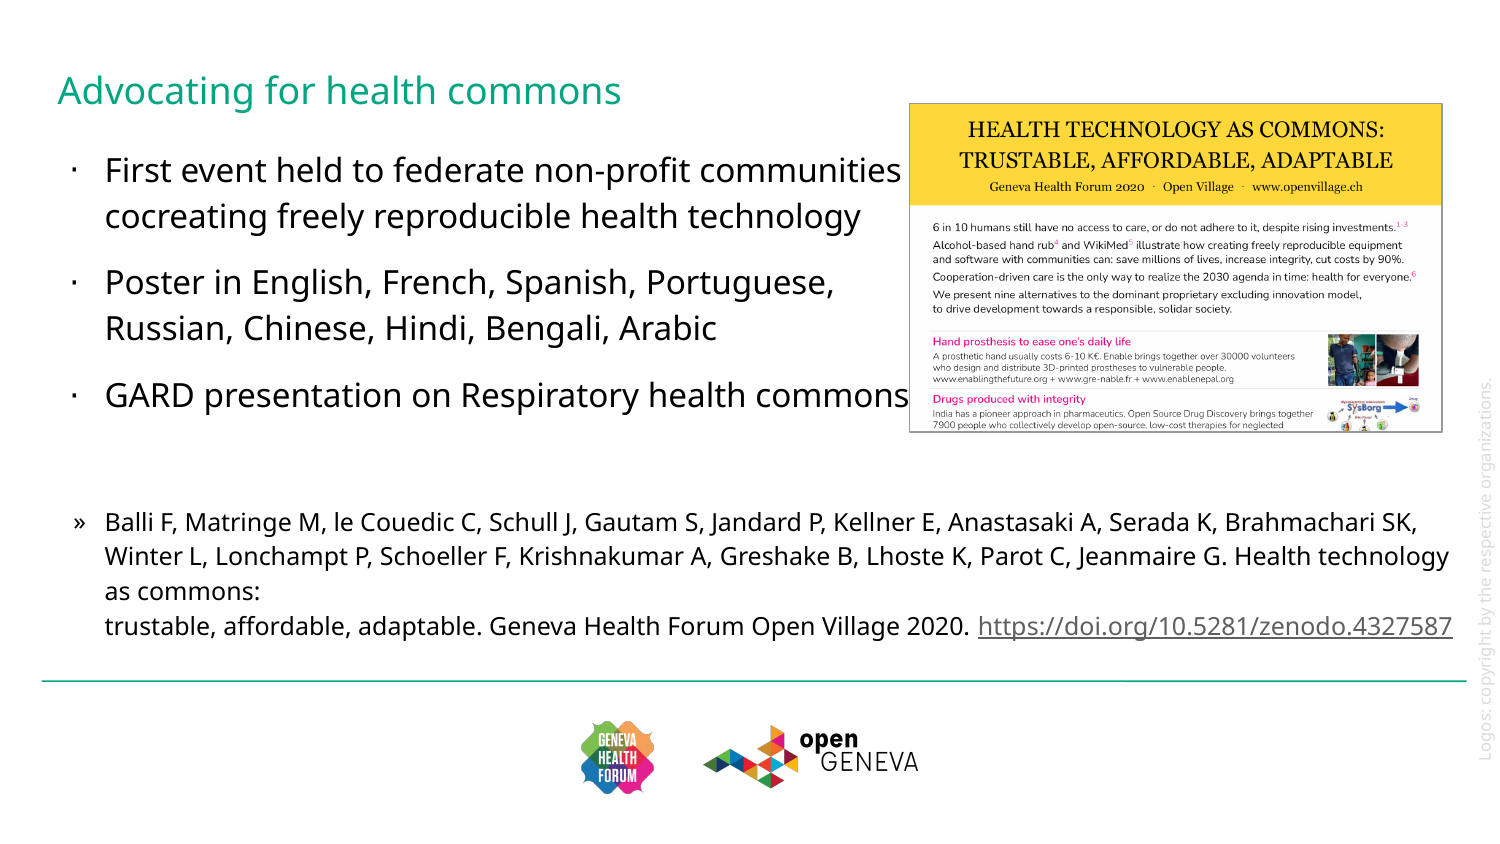

Advocating for health commons
First event held to federate non-profit communities
cocreating freely reproducible health technology
Poster in English, French, Spanish, Portuguese,
Russian, Chinese, Hindi, Bengali, Arabic
GARD presentation on Respiratory health commons
Balli F, Matringe M, le Couedic C, Schull J, Gautam S, Jandard P, Kellner E, Anastasaki A, Serada K, Brahmachari SK, Winter L, Lonchampt P, Schoeller F, Krishnakumar A, Greshake B, Lhoste K, Parot C, Jeanmaire G. Health technology as commons:
trustable, affordable, adaptable. Geneva Health Forum Open Village 2020. https://doi.org/10.5281/zenodo.4327587
Logos: copyright by the respective organizations.